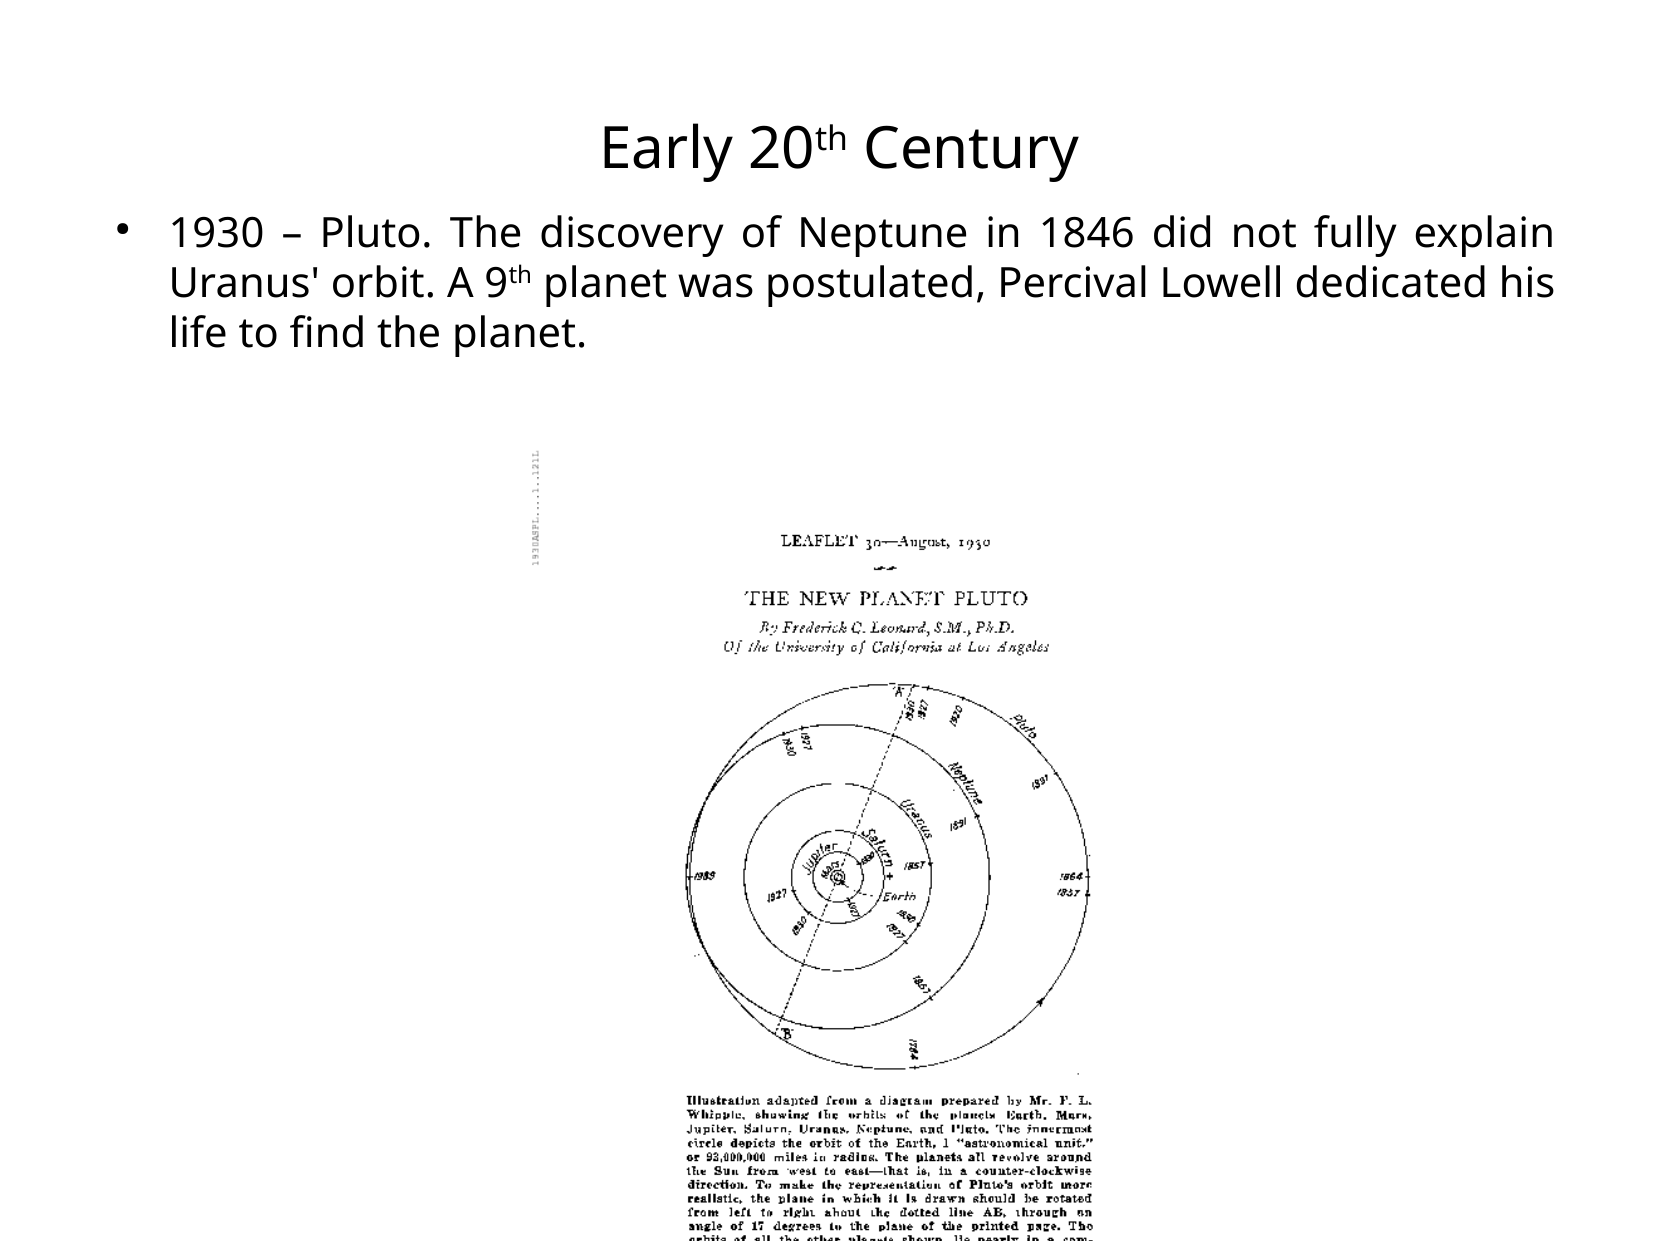

# Early 20th Century
1930 – Pluto. The discovery of Neptune in 1846 did not fully explain Uranus' orbit. A 9th planet was postulated, Percival Lowell dedicated his life to find the planet.